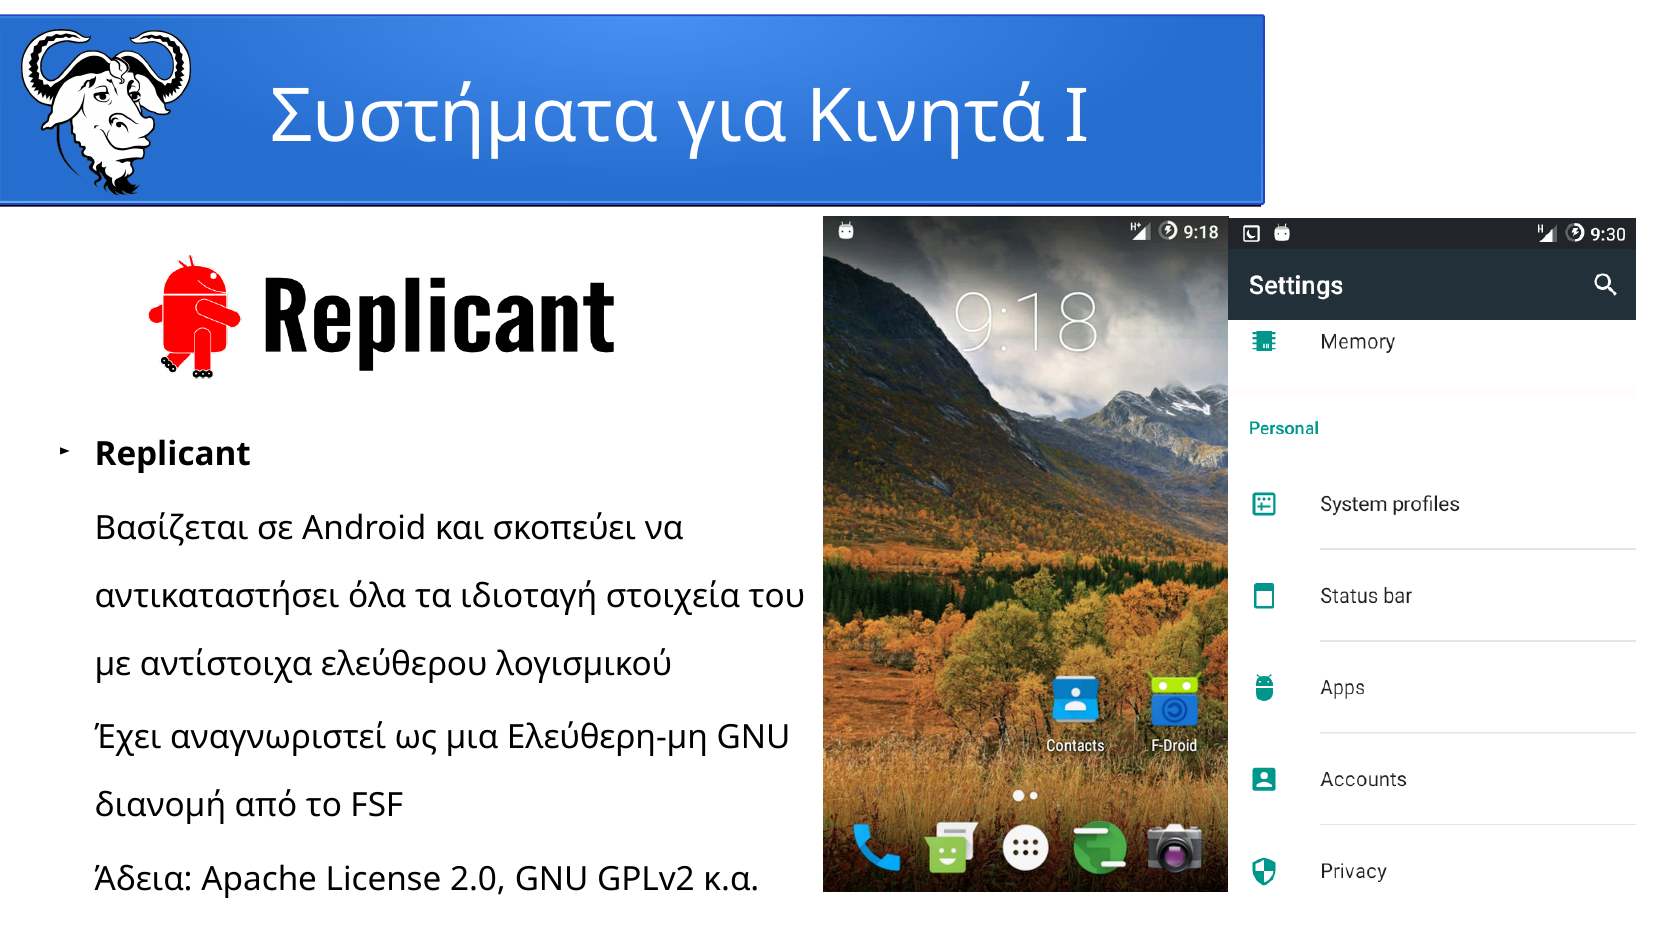

# Συστήματα για Κινητά I
Replicant
Βασίζεται σε Android και σκοπεύει να αντικαταστήσει όλα τα ιδιοταγή στοιχεία του με αντίστοιχα ελεύθερου λογισμικού
Έχει αναγνωριστεί ως μια Eλεύθερη-μη GNU διανομή από το FSF
Άδεια: Apache License 2.0, GNU GPLv2 κ.α.
https://www.replicant.us/